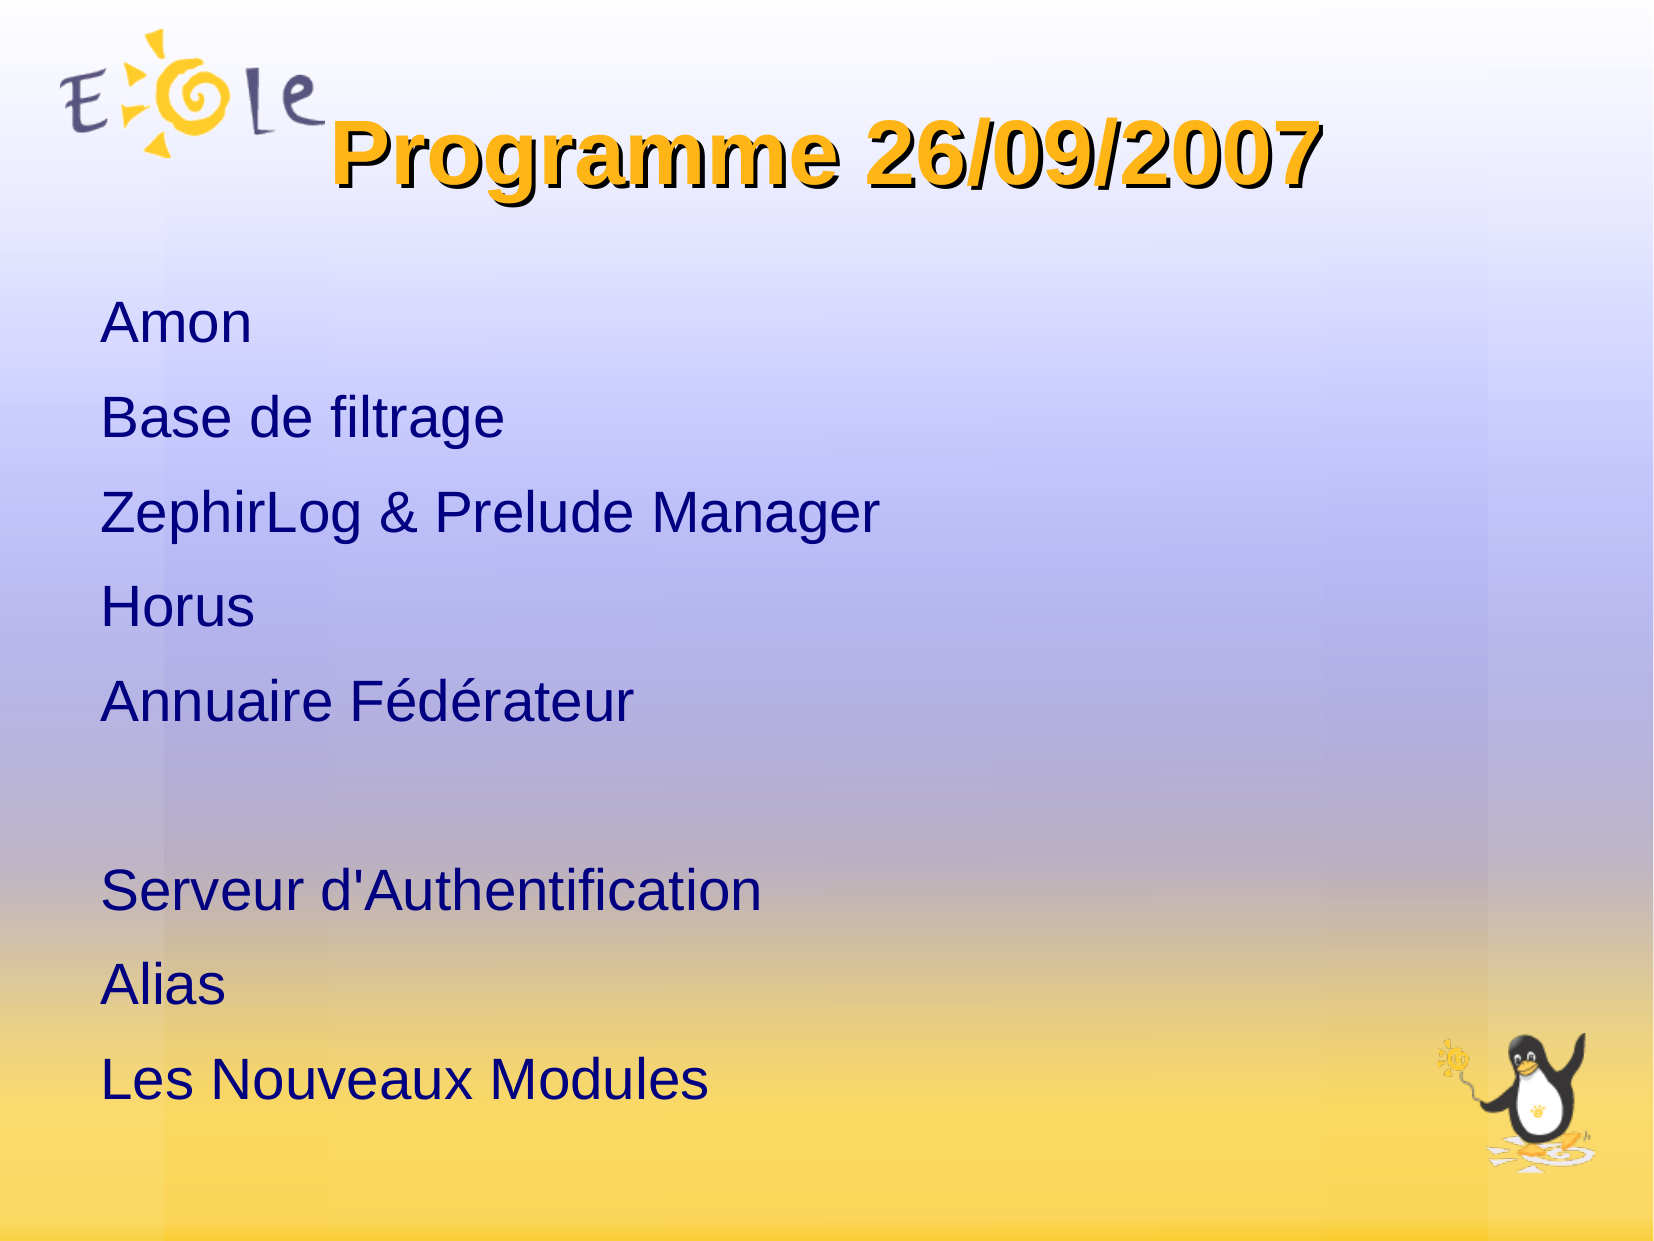

Programme 26/09/2007
# Amon
Base de filtrage
ZephirLog & Prelude Manager
Horus
Annuaire Fédérateur
Serveur d'Authentification
Alias
Les Nouveaux Modules